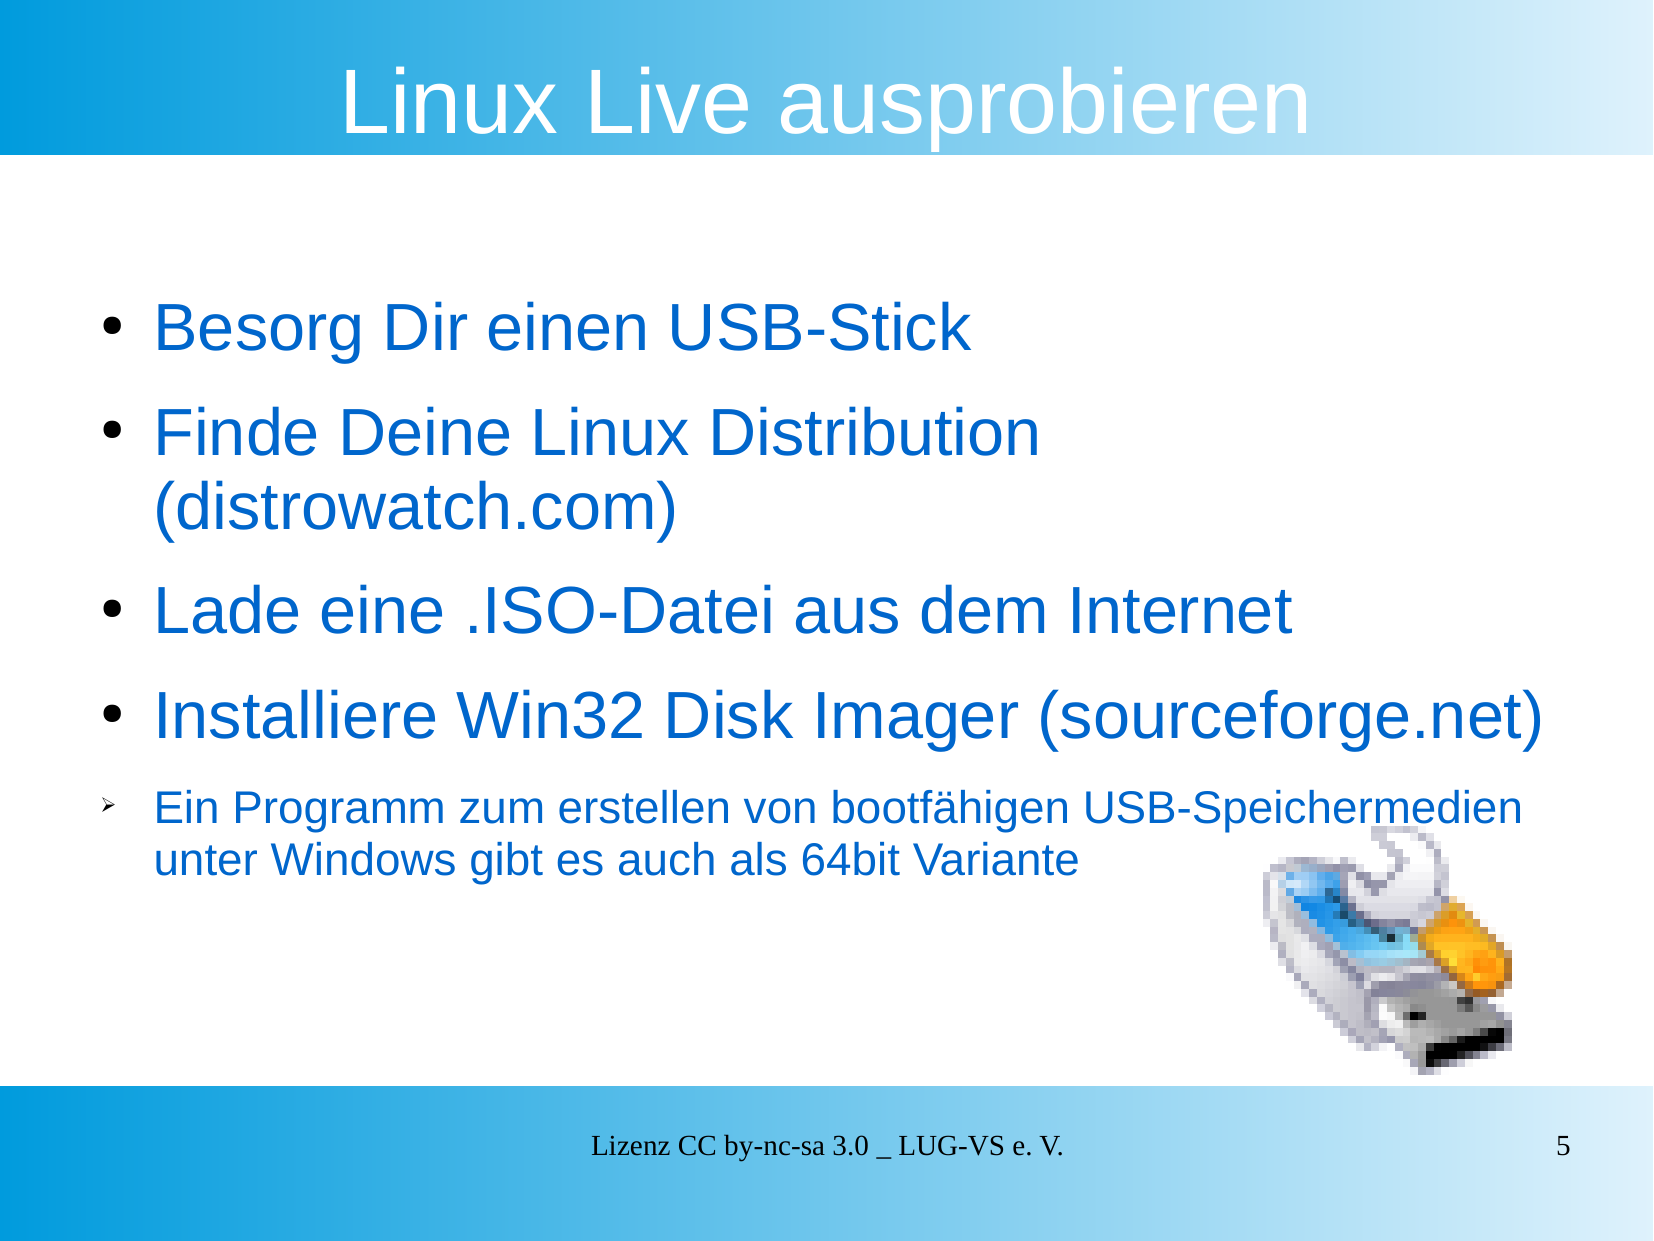

# Linux Live ausprobieren
Besorg Dir einen USB-Stick
Finde Deine Linux Distribution (distrowatch.com)
Lade eine .ISO-Datei aus dem Internet
Installiere Win32 Disk Imager (sourceforge.net)
Ein Programm zum erstellen von bootfähigen USB-Speichermedien unter Windows gibt es auch als 64bit Variante
Lizenz CC by-nc-sa 3.0 _ LUG-VS e. V.
5